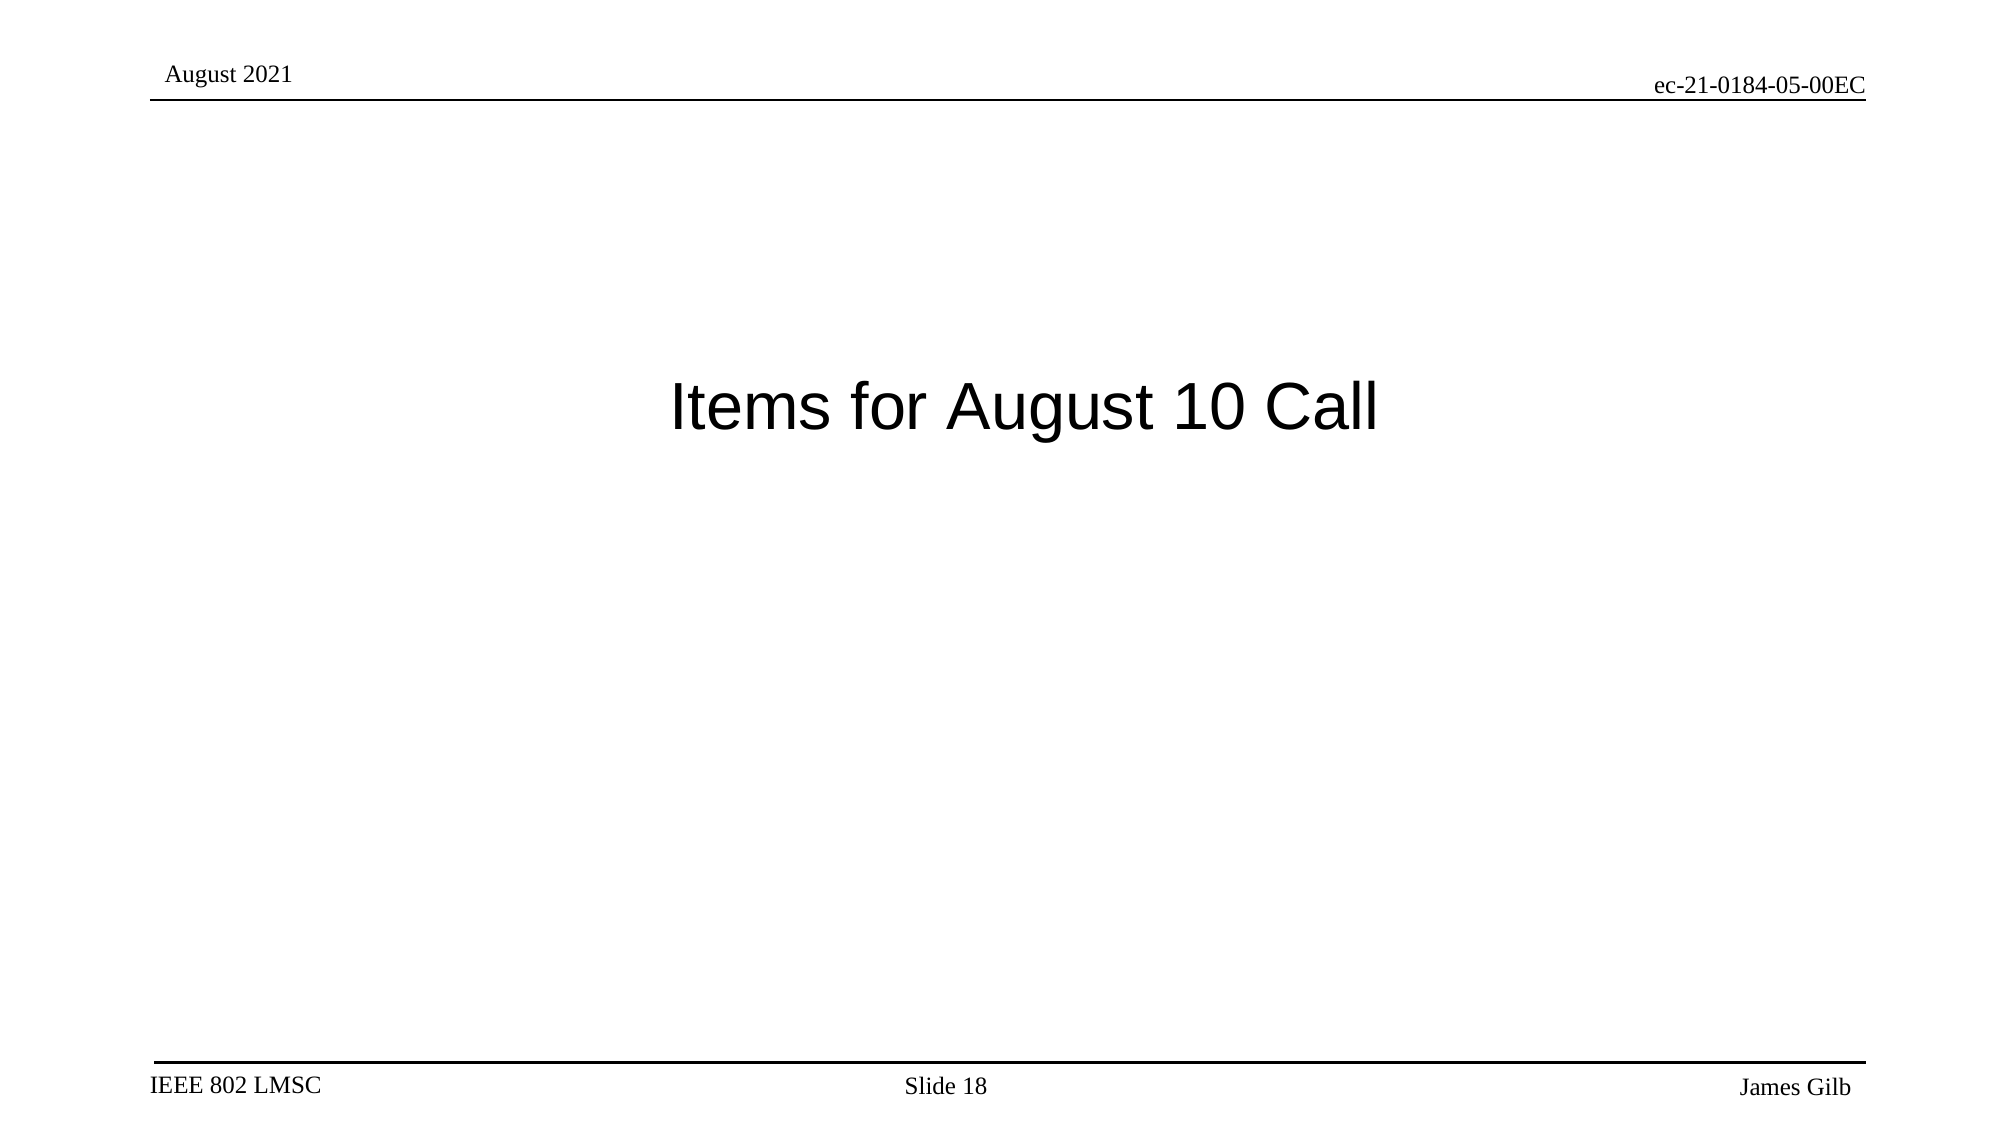

# Items for August 10 Call
18